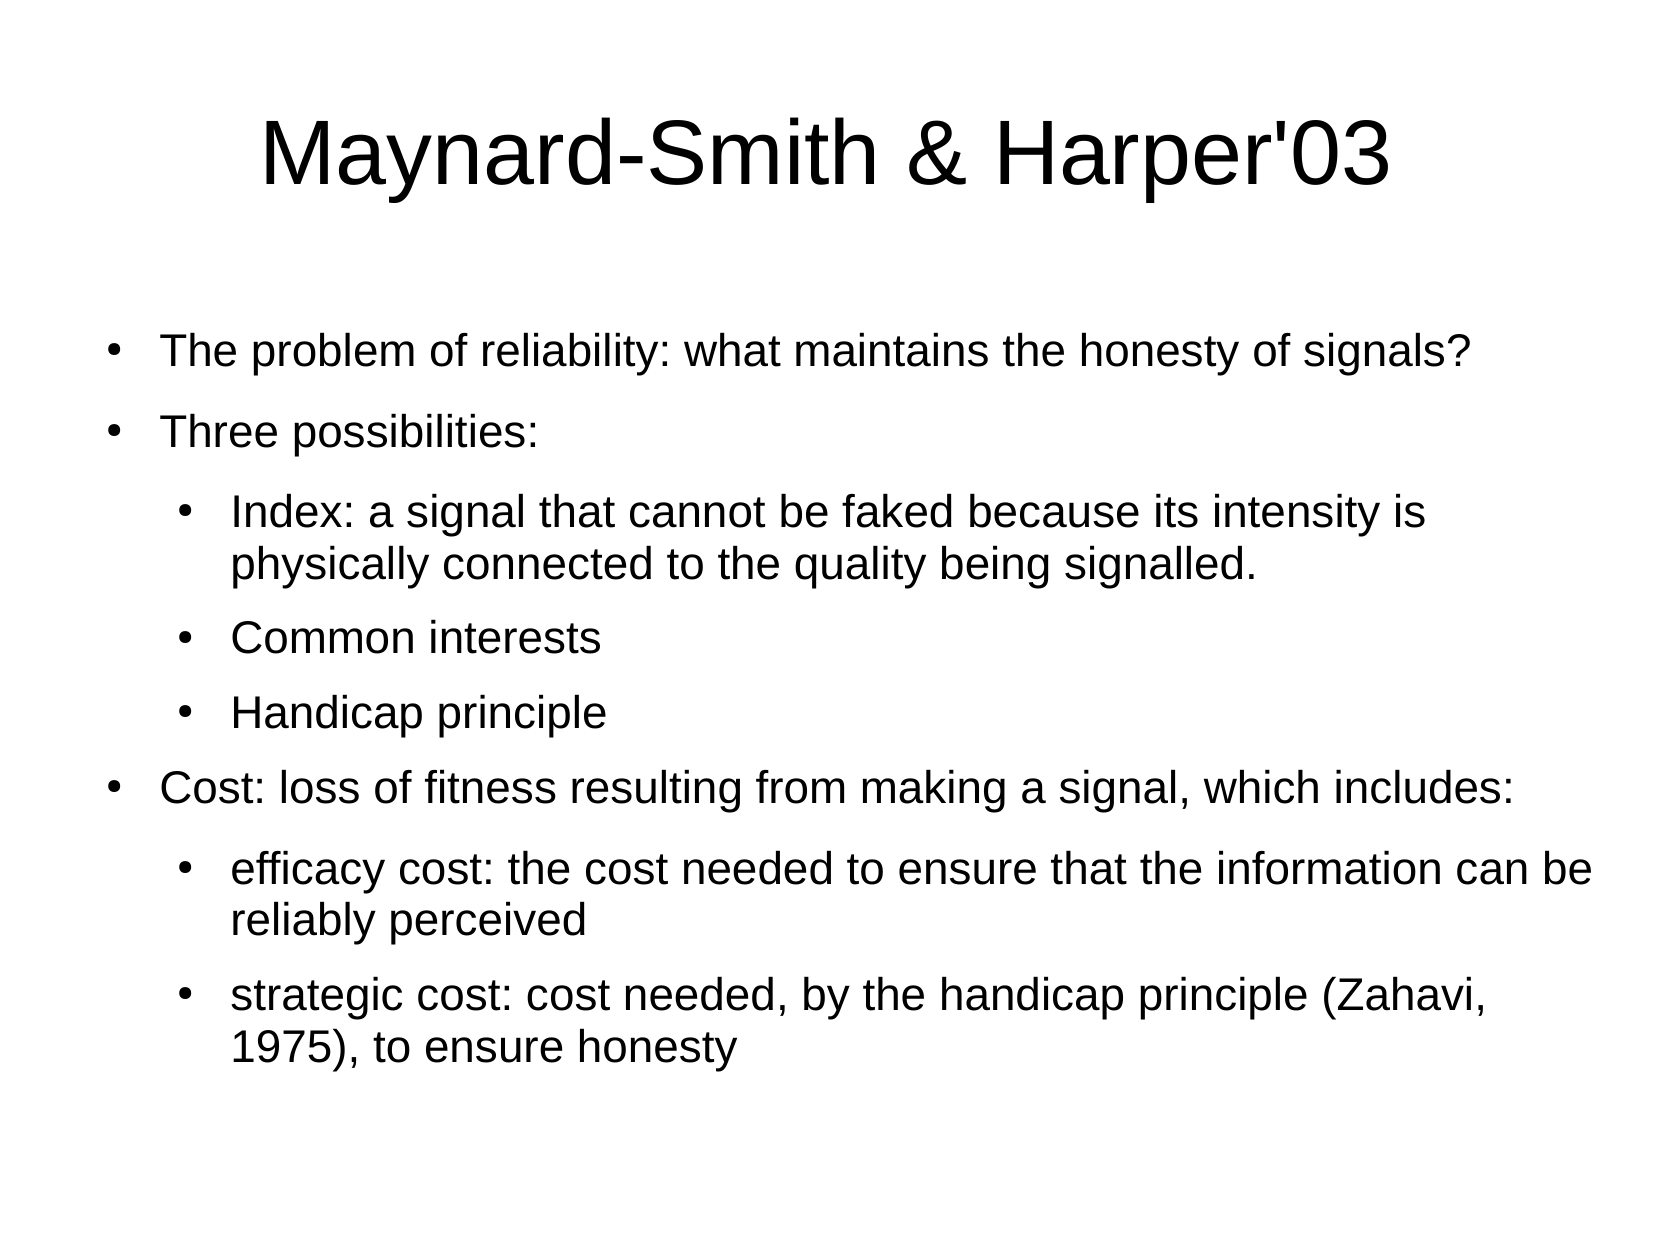

Maynard-Smith & Harper'03
The problem of reliability: what maintains the honesty of signals?
Three possibilities:
Index: a signal that cannot be faked because its intensity is physically connected to the quality being signalled.
Common interests
Handicap principle
Cost: loss of fitness resulting from making a signal, which includes:
efficacy cost: the cost needed to ensure that the information can be reliably perceived
strategic cost: cost needed, by the handicap principle (Zahavi, 1975), to ensure honesty
#